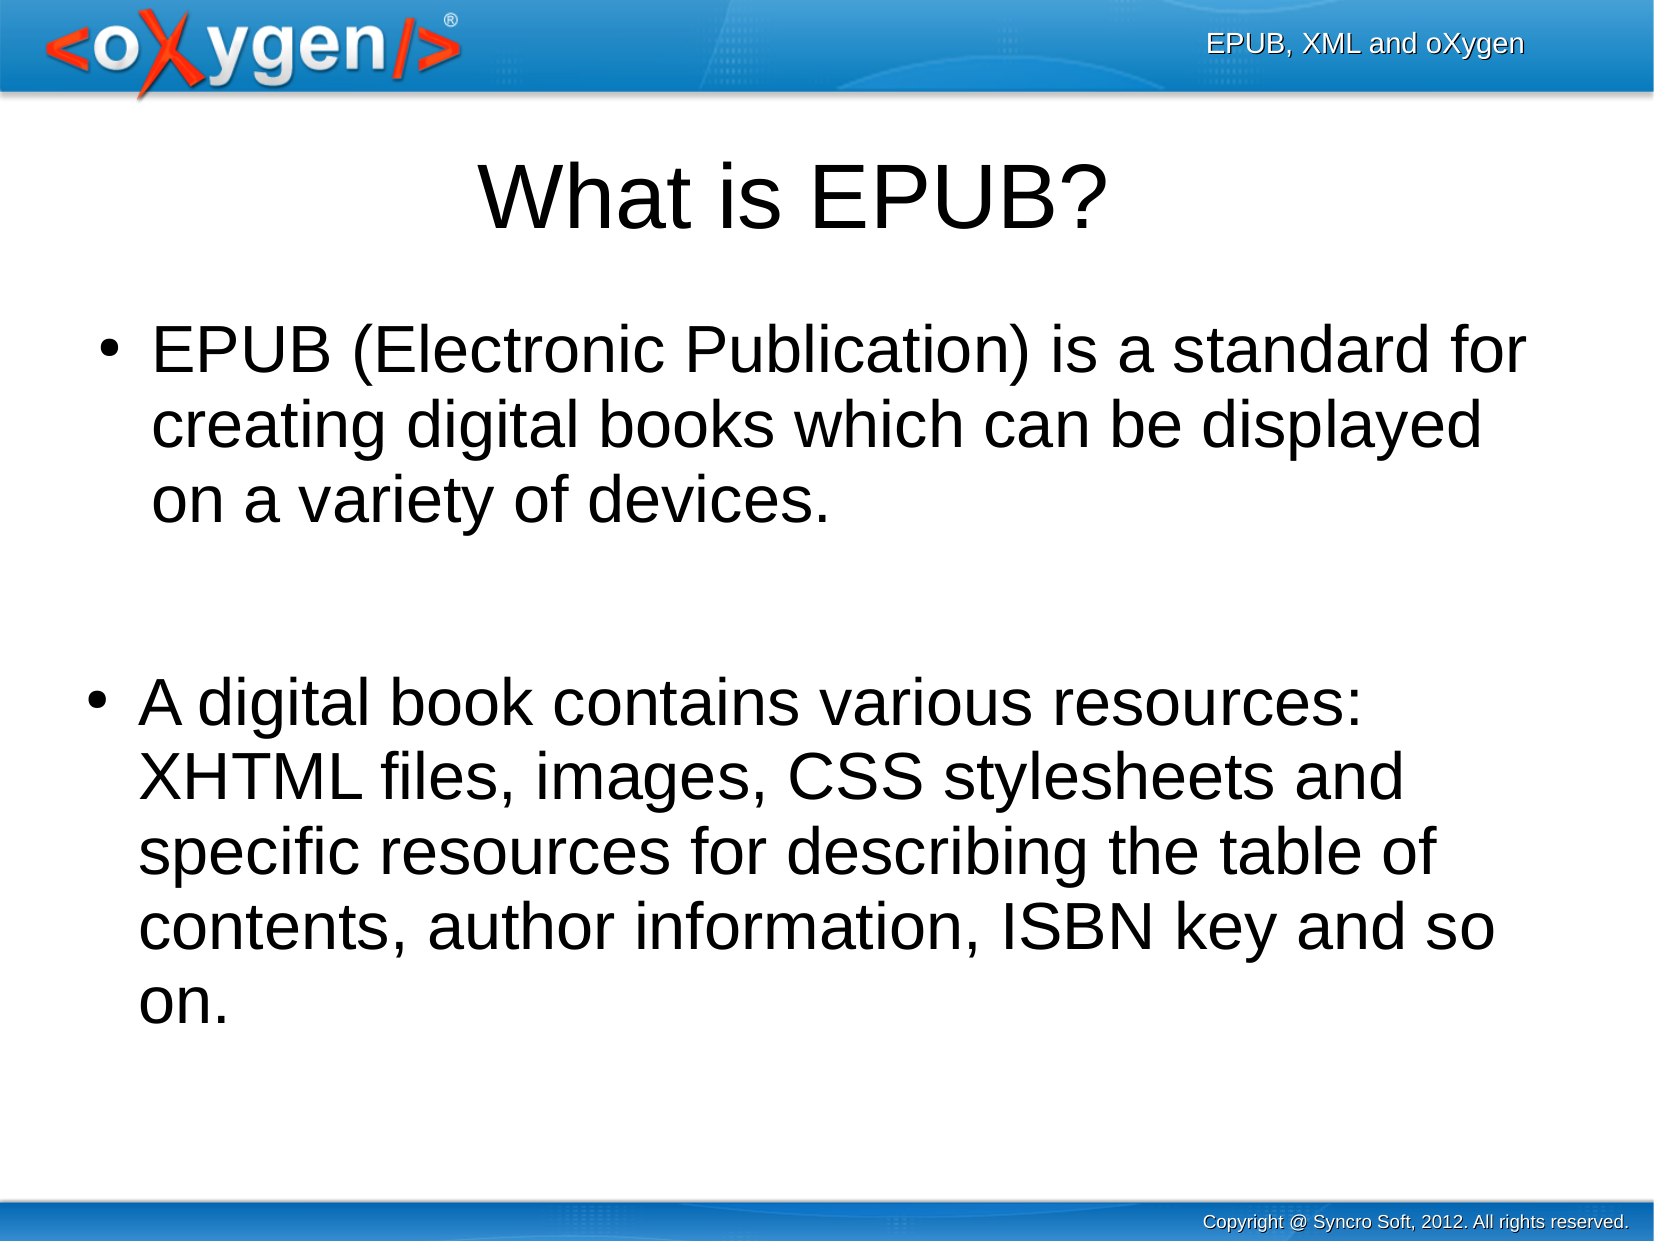

# What is EPUB?
EPUB (Electronic Publication) is a standard for creating digital books which can be displayed on a variety of devices.
A digital book contains various resources: XHTML files, images, CSS stylesheets and specific resources for describing the table of contents, author information, ISBN key and so on.